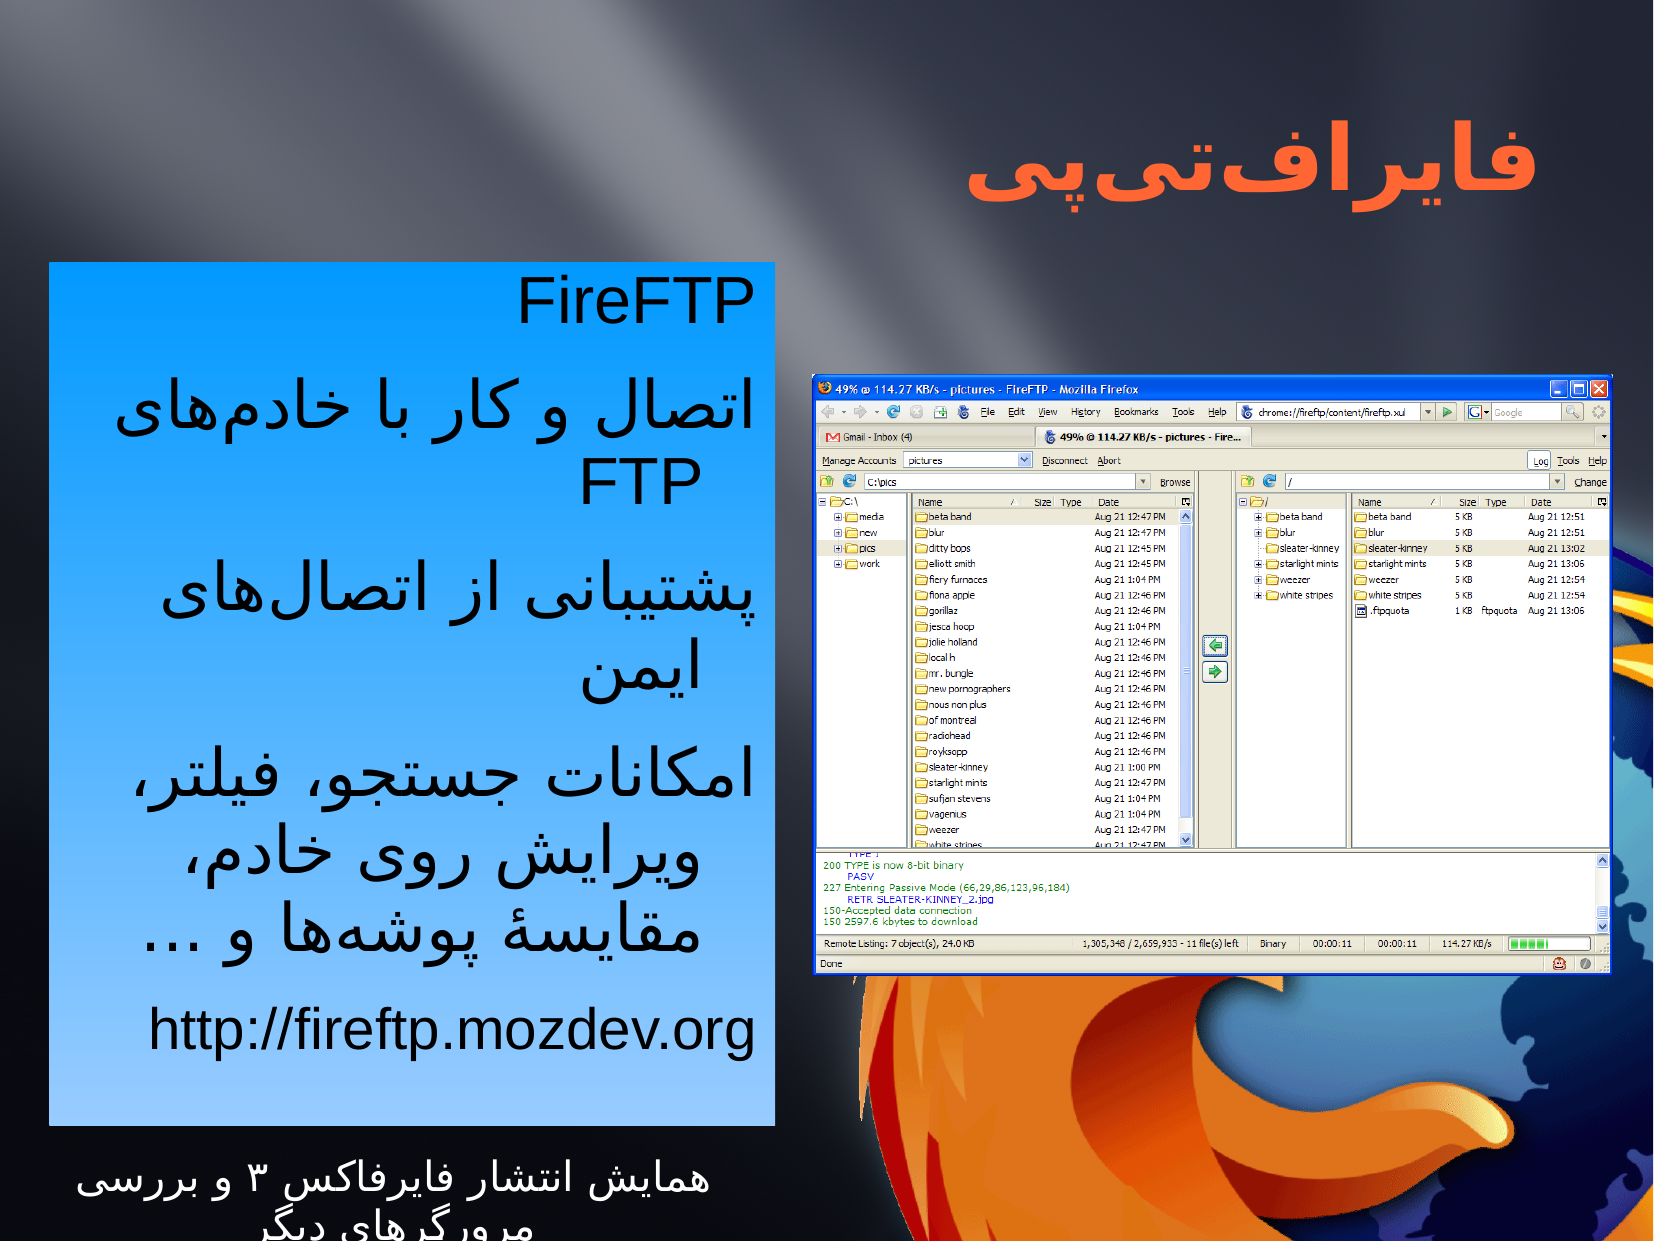

# فایراف‌تی‌پی
FireFTP
اتصال و کار با خادم‌های FTP
پشتیبانی از اتصال‌های ایمن
امکانات جستجو، فیلتر، ویرایش روی خادم، مقایسهٔ پوشه‌ها و ...
http://fireftp.mozdev.org